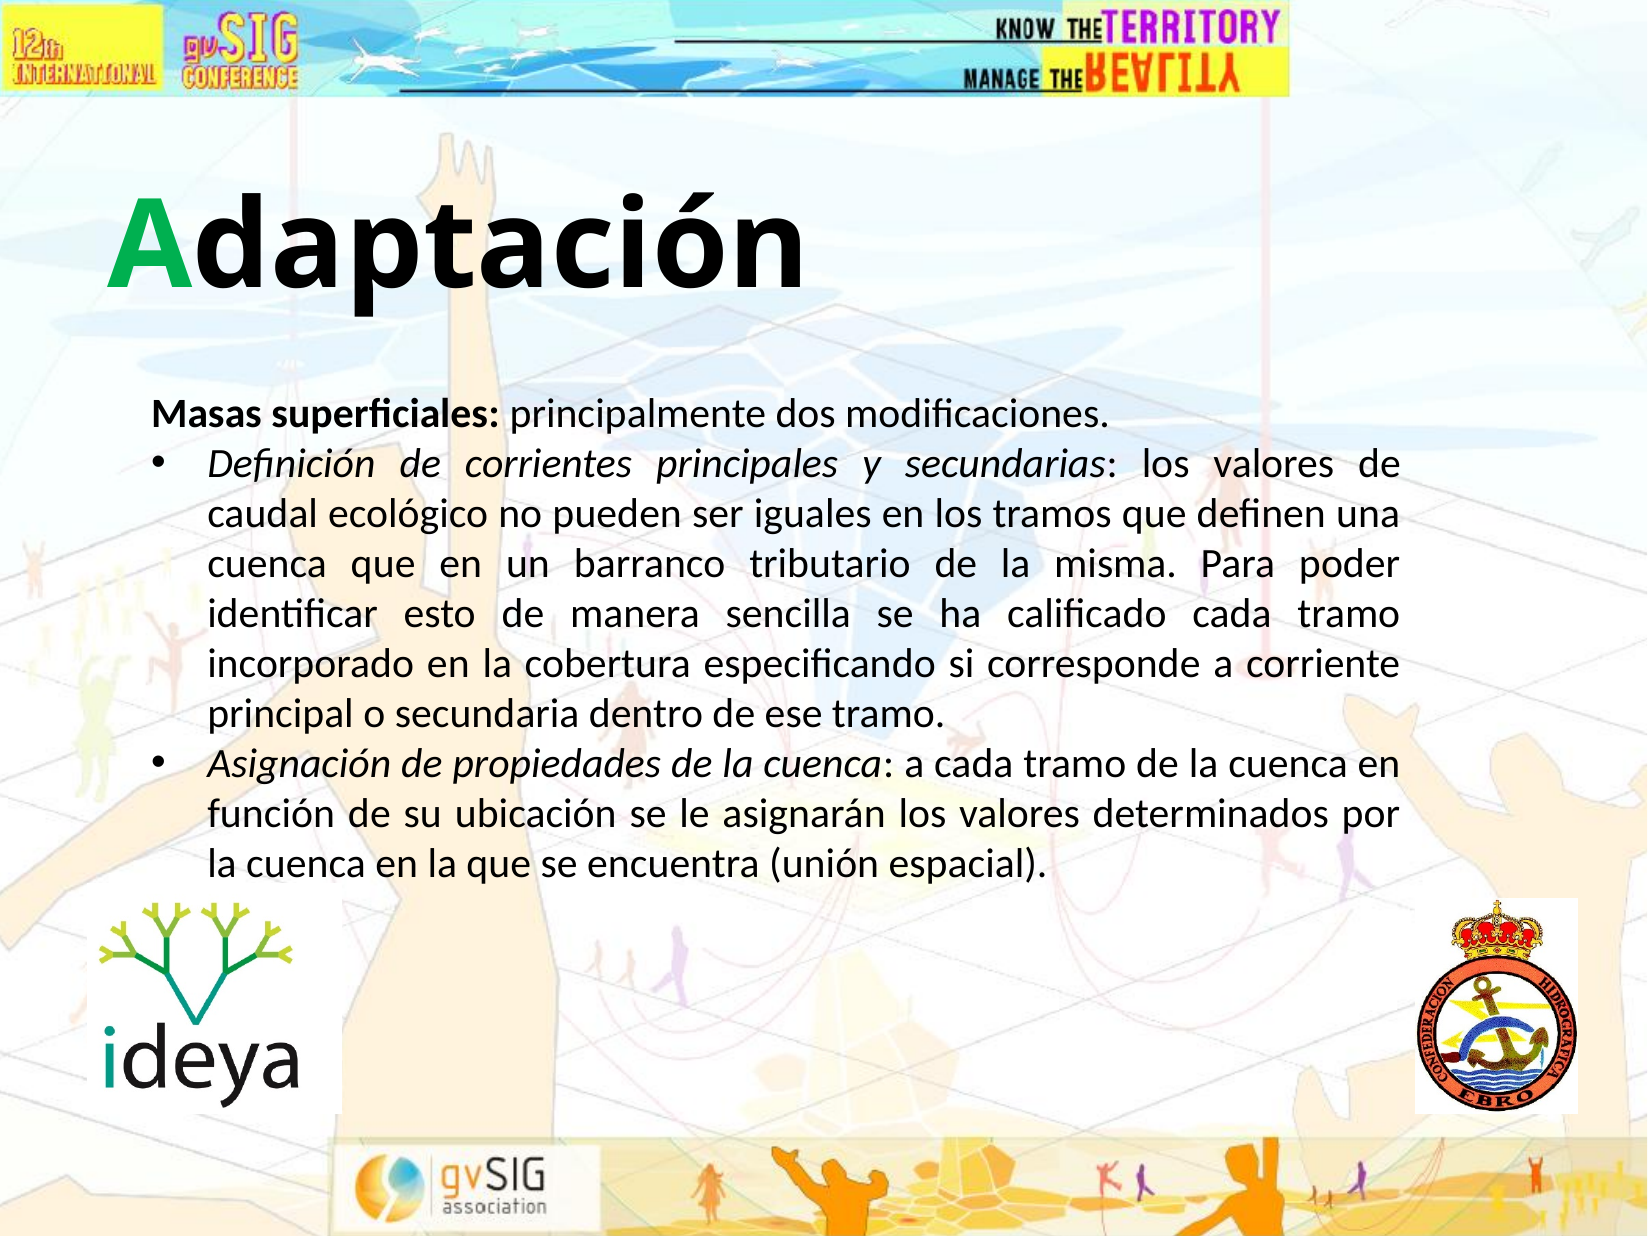

# Adaptación
Masas superficiales: principalmente dos modificaciones.
Definición de corrientes principales y secundarias: los valores de caudal ecológico no pueden ser iguales en los tramos que definen una cuenca que en un barranco tributario de la misma. Para poder identificar esto de manera sencilla se ha calificado cada tramo incorporado en la cobertura especificando si corresponde a corriente principal o secundaria dentro de ese tramo.
Asignación de propiedades de la cuenca: a cada tramo de la cuenca en función de su ubicación se le asignarán los valores determinados por la cuenca en la que se encuentra (unión espacial).